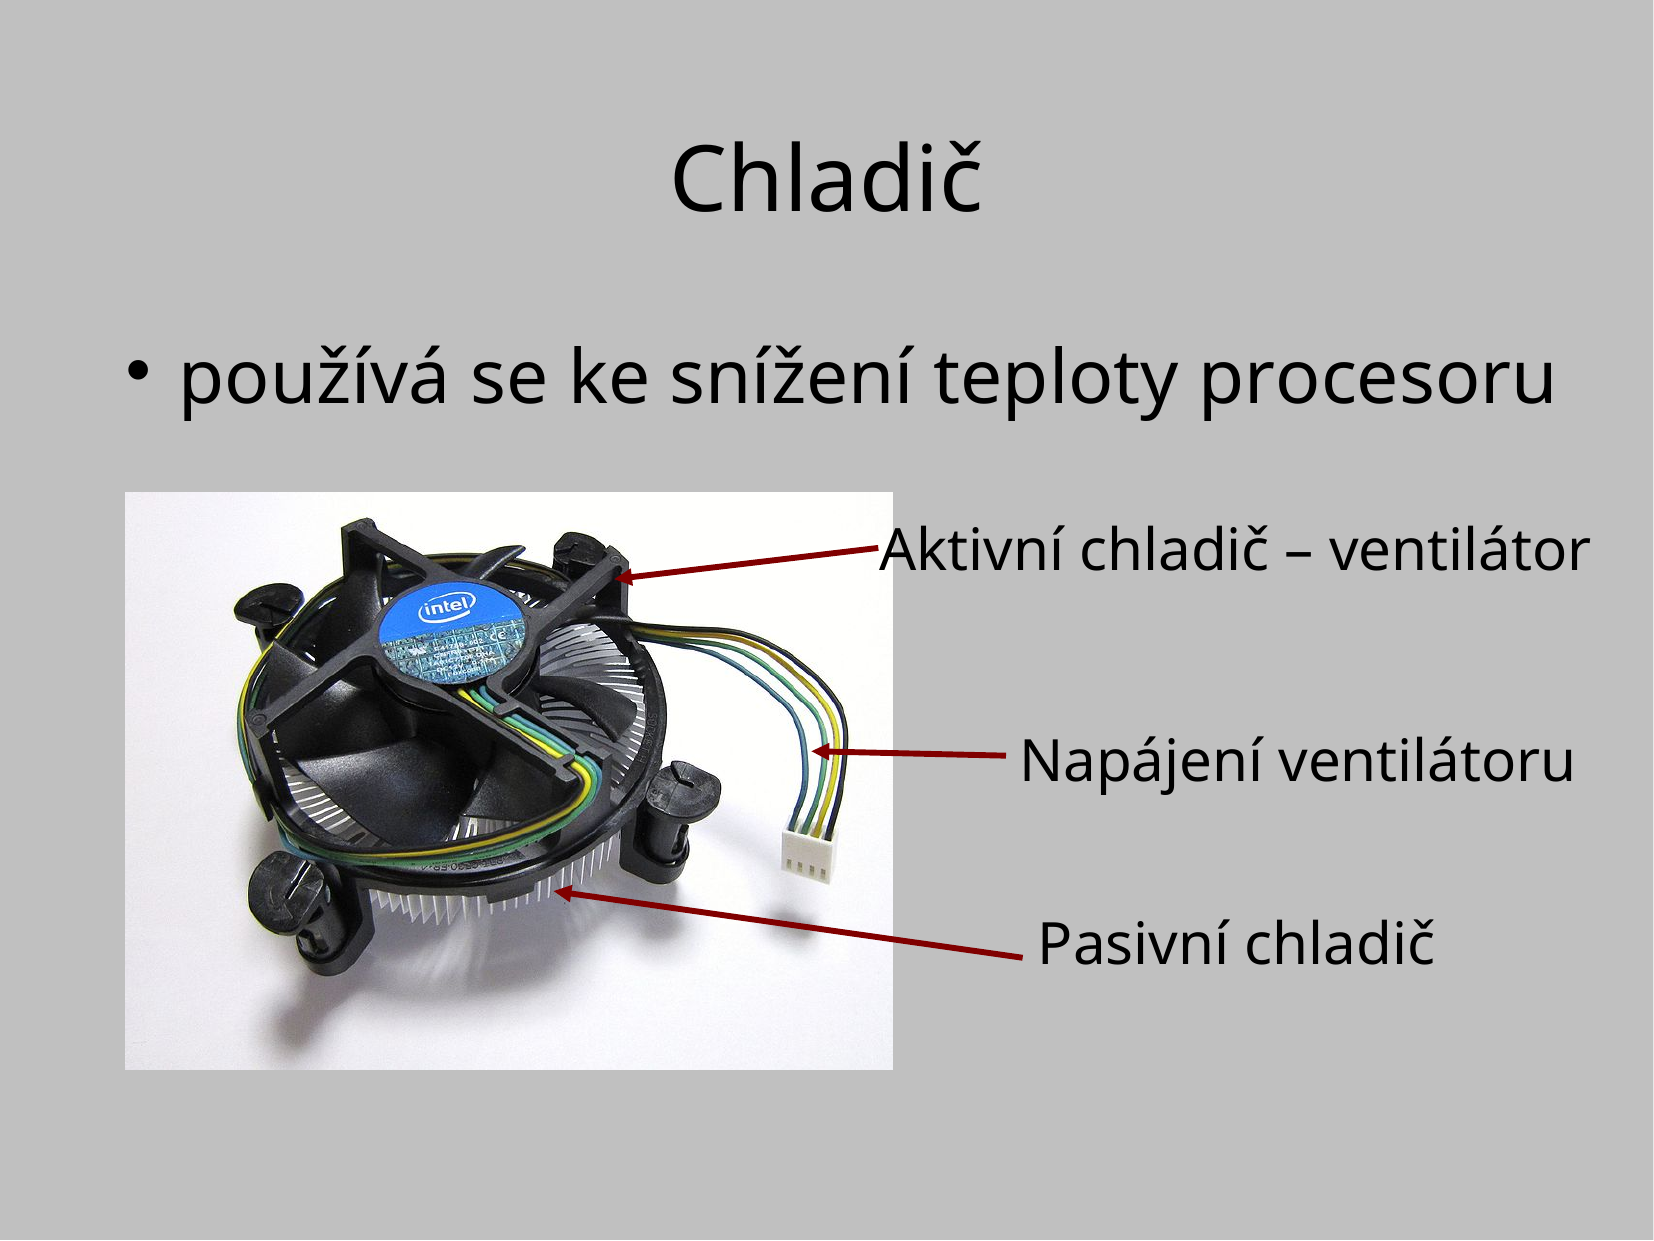

# Chladič
používá se ke snížení teploty procesoru
Aktivní chladič – ventilátor
Napájení ventilátoru
Pasivní chladič